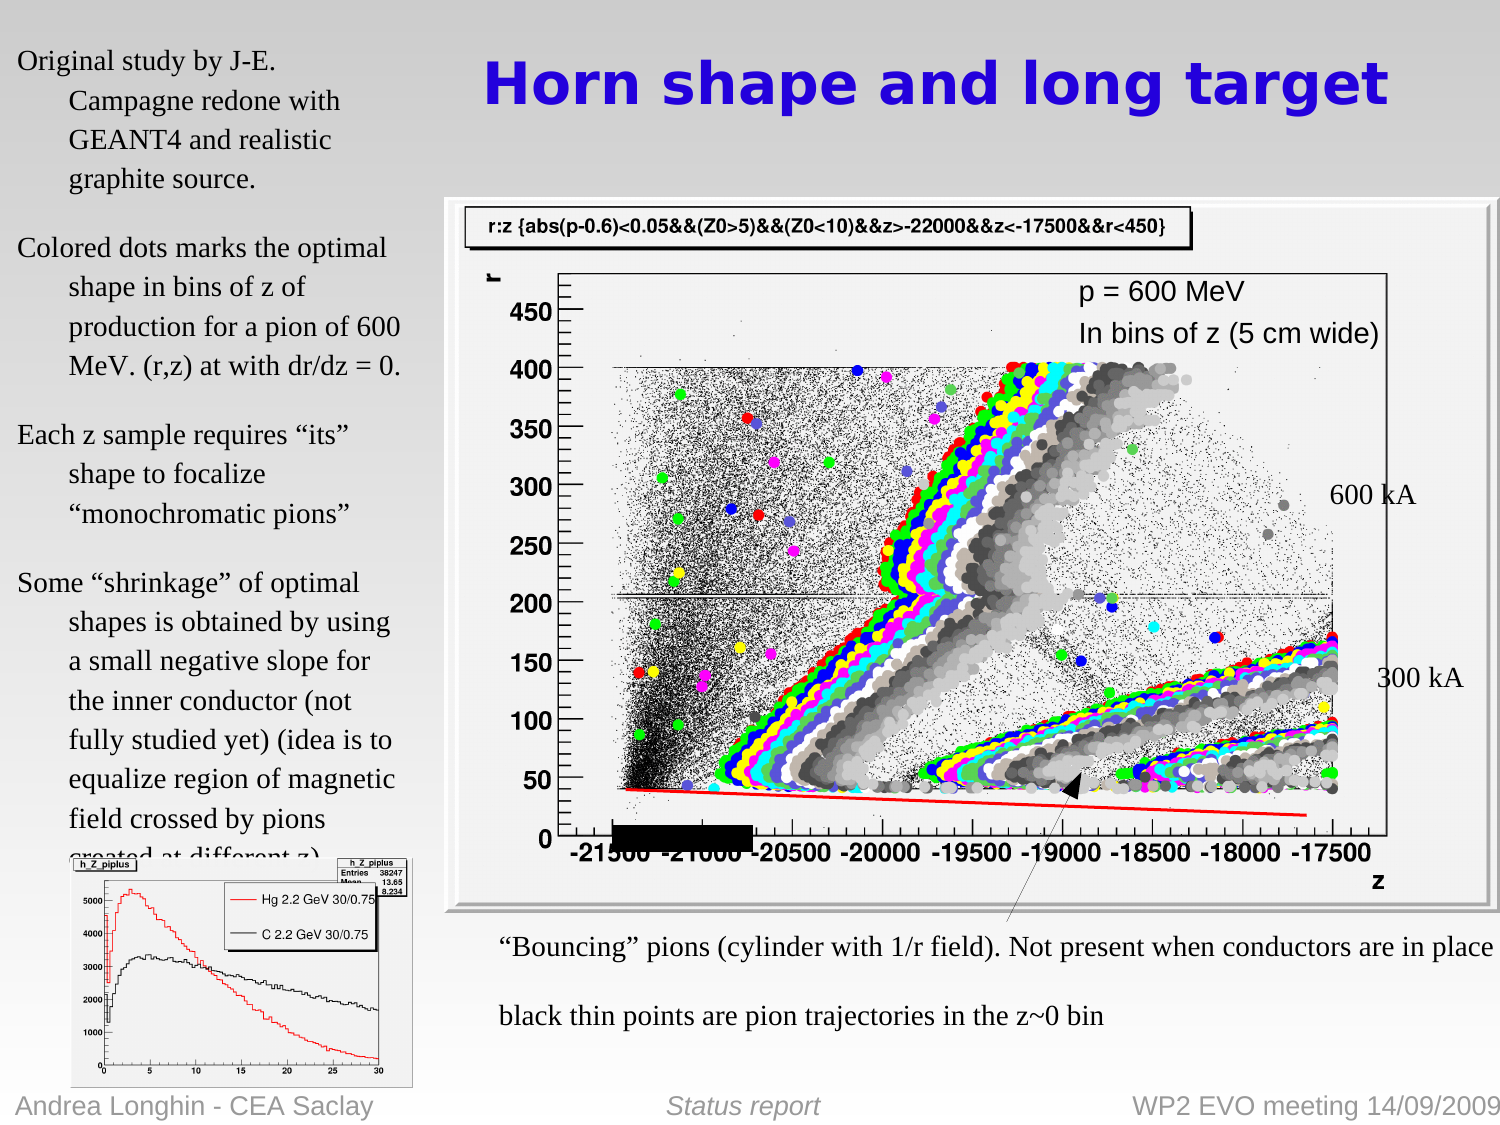

Original study by J-E. Campagne redone with GEANT4 and realistic graphite source.
Colored dots marks the optimal shape in bins of z of production for a pion of 600 MeV. (r,z) at with dr/dz = 0.
Each z sample requires “its” shape to focalize “monochromatic pions”
Some “shrinkage” of optimal shapes is obtained by using a small negative slope for the inner conductor (not fully studied yet) (idea is to equalize region of magnetic field crossed by pions created at different z)
# Horn shape and long target
p = 600 MeV
In bins of z (5 cm wide)
600 kA
300 kA
“Bouncing” pions (cylinder with 1/r field). Not present when conductors are in place
black thin points are pion trajectories in the z~0 bin